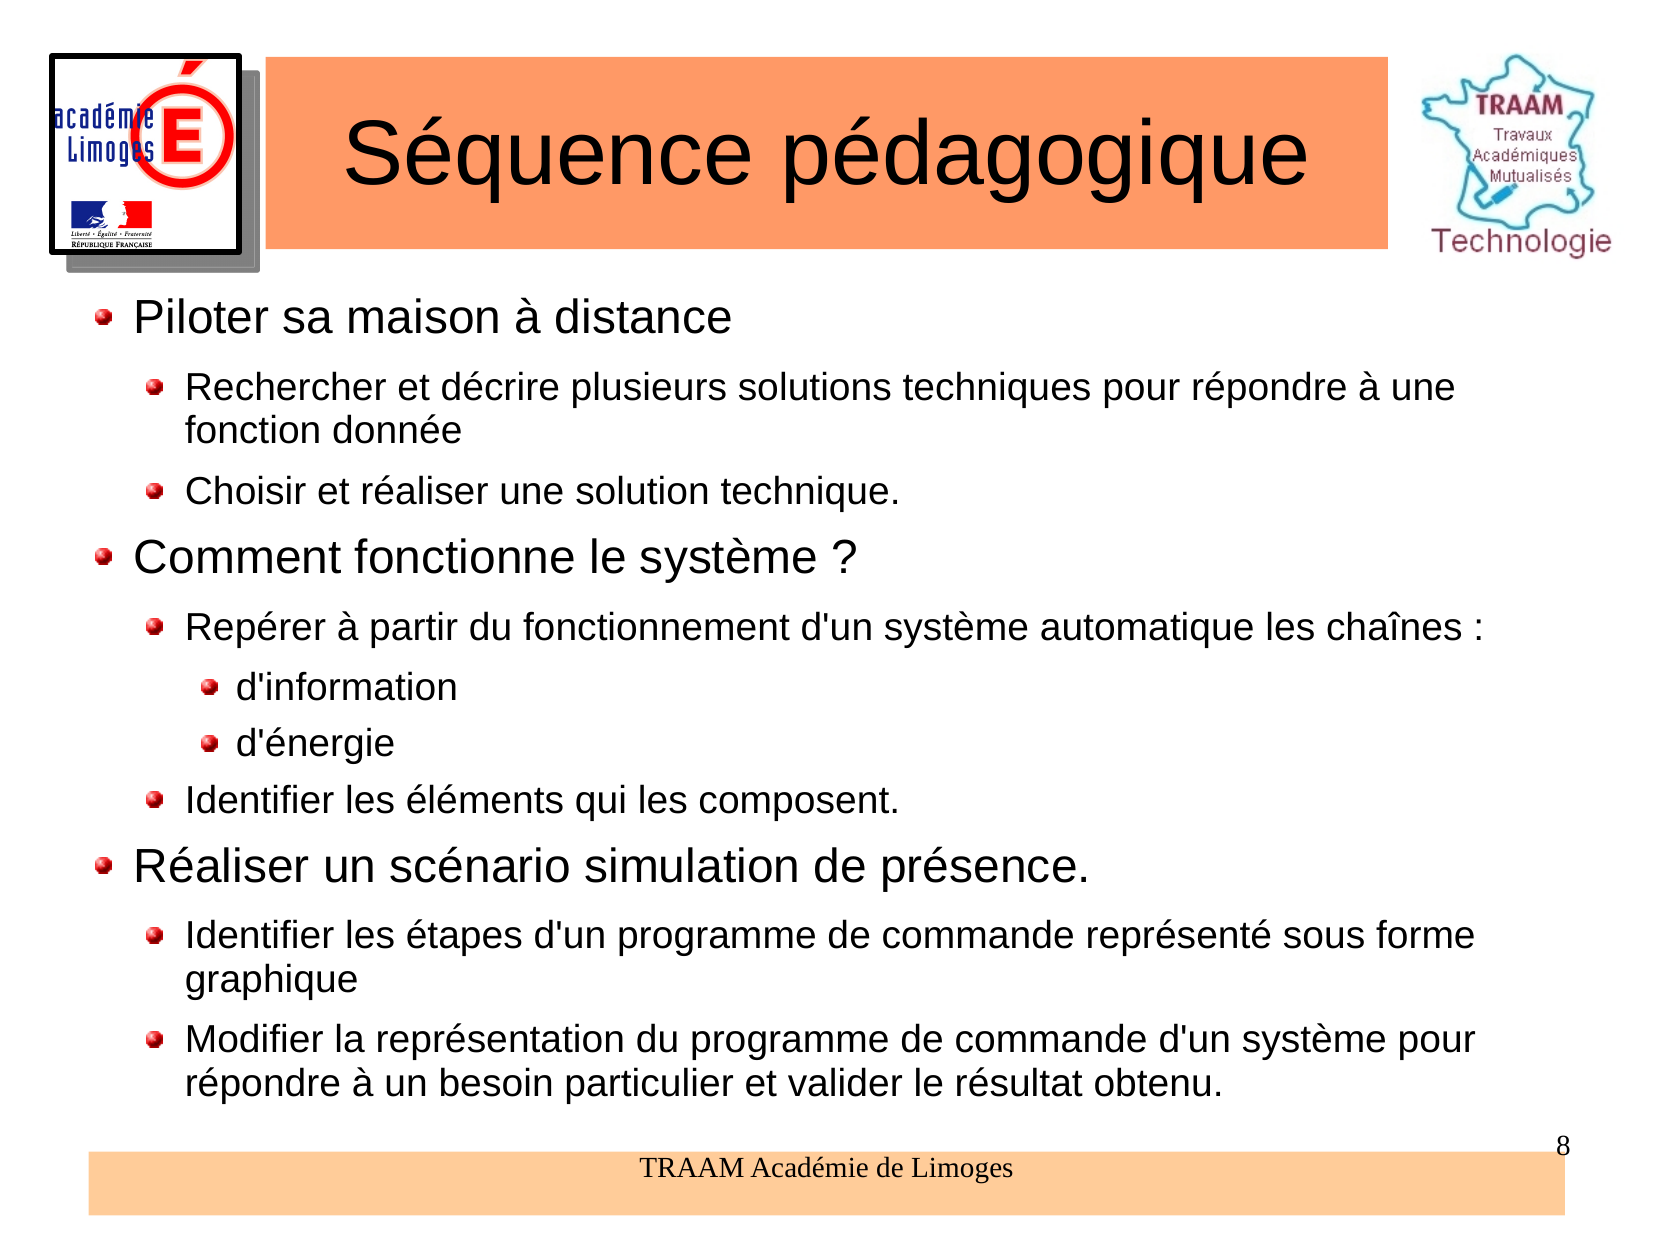

# Séquence pédagogique
Piloter sa maison à distance
Rechercher et décrire plusieurs solutions techniques pour répondre à une fonction donnée
Choisir et réaliser une solution technique.
Comment fonctionne le système ?
Repérer à partir du fonctionnement d'un système automatique les chaînes :
d'information
d'énergie
Identifier les éléments qui les composent.
Réaliser un scénario simulation de présence.
Identifier les étapes d'un programme de commande représenté sous forme graphique
Modifier la représentation du programme de commande d'un système pour répondre à un besoin particulier et valider le résultat obtenu.
8
TRAAM Académie de Limoges